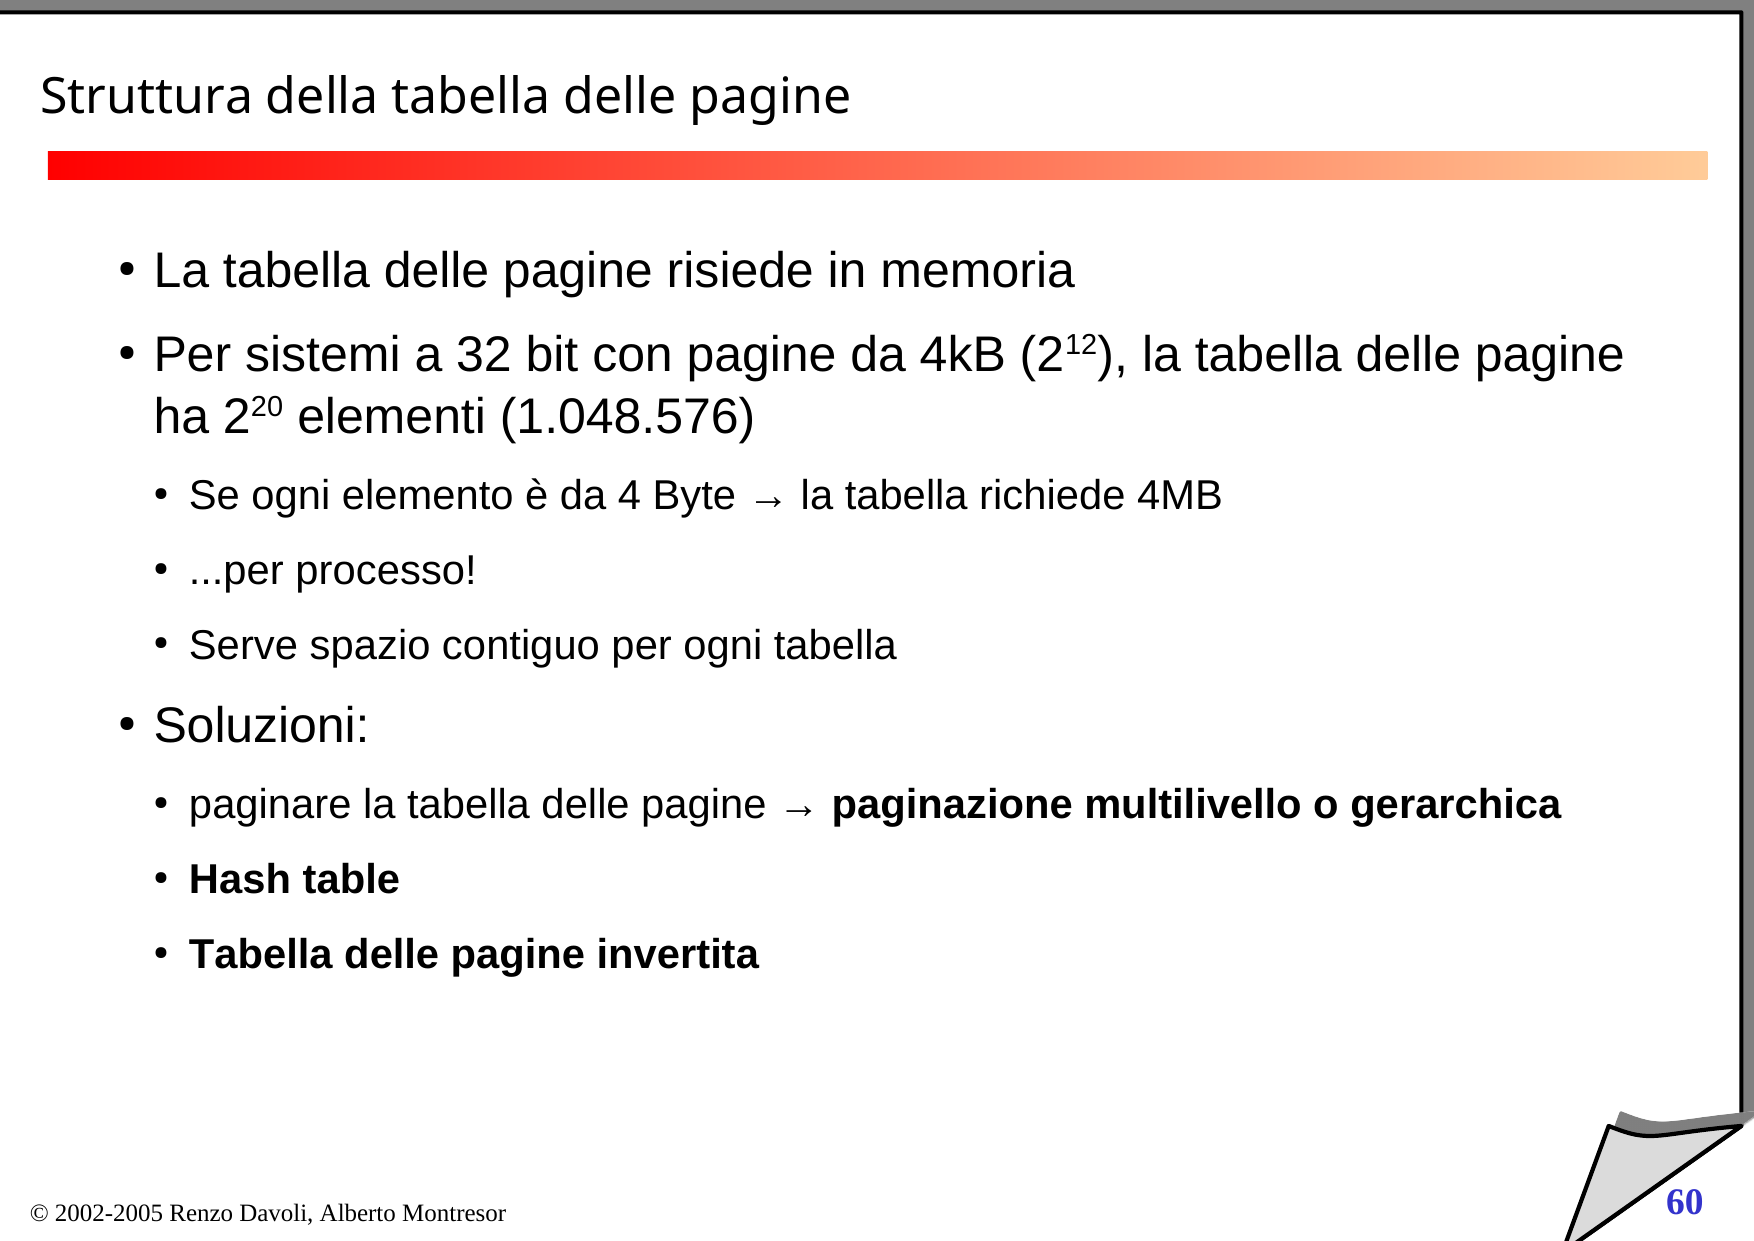

# Struttura della tabella delle pagine
La tabella delle pagine risiede in memoria
Per sistemi a 32 bit con pagine da 4kB (212), la tabella delle pagine ha 220 elementi (1.048.576)
Se ogni elemento è da 4 Byte → la tabella richiede 4MB
...per processo!
Serve spazio contiguo per ogni tabella
Soluzioni:
paginare la tabella delle pagine → paginazione multilivello o gerarchica
Hash table
Tabella delle pagine invertita